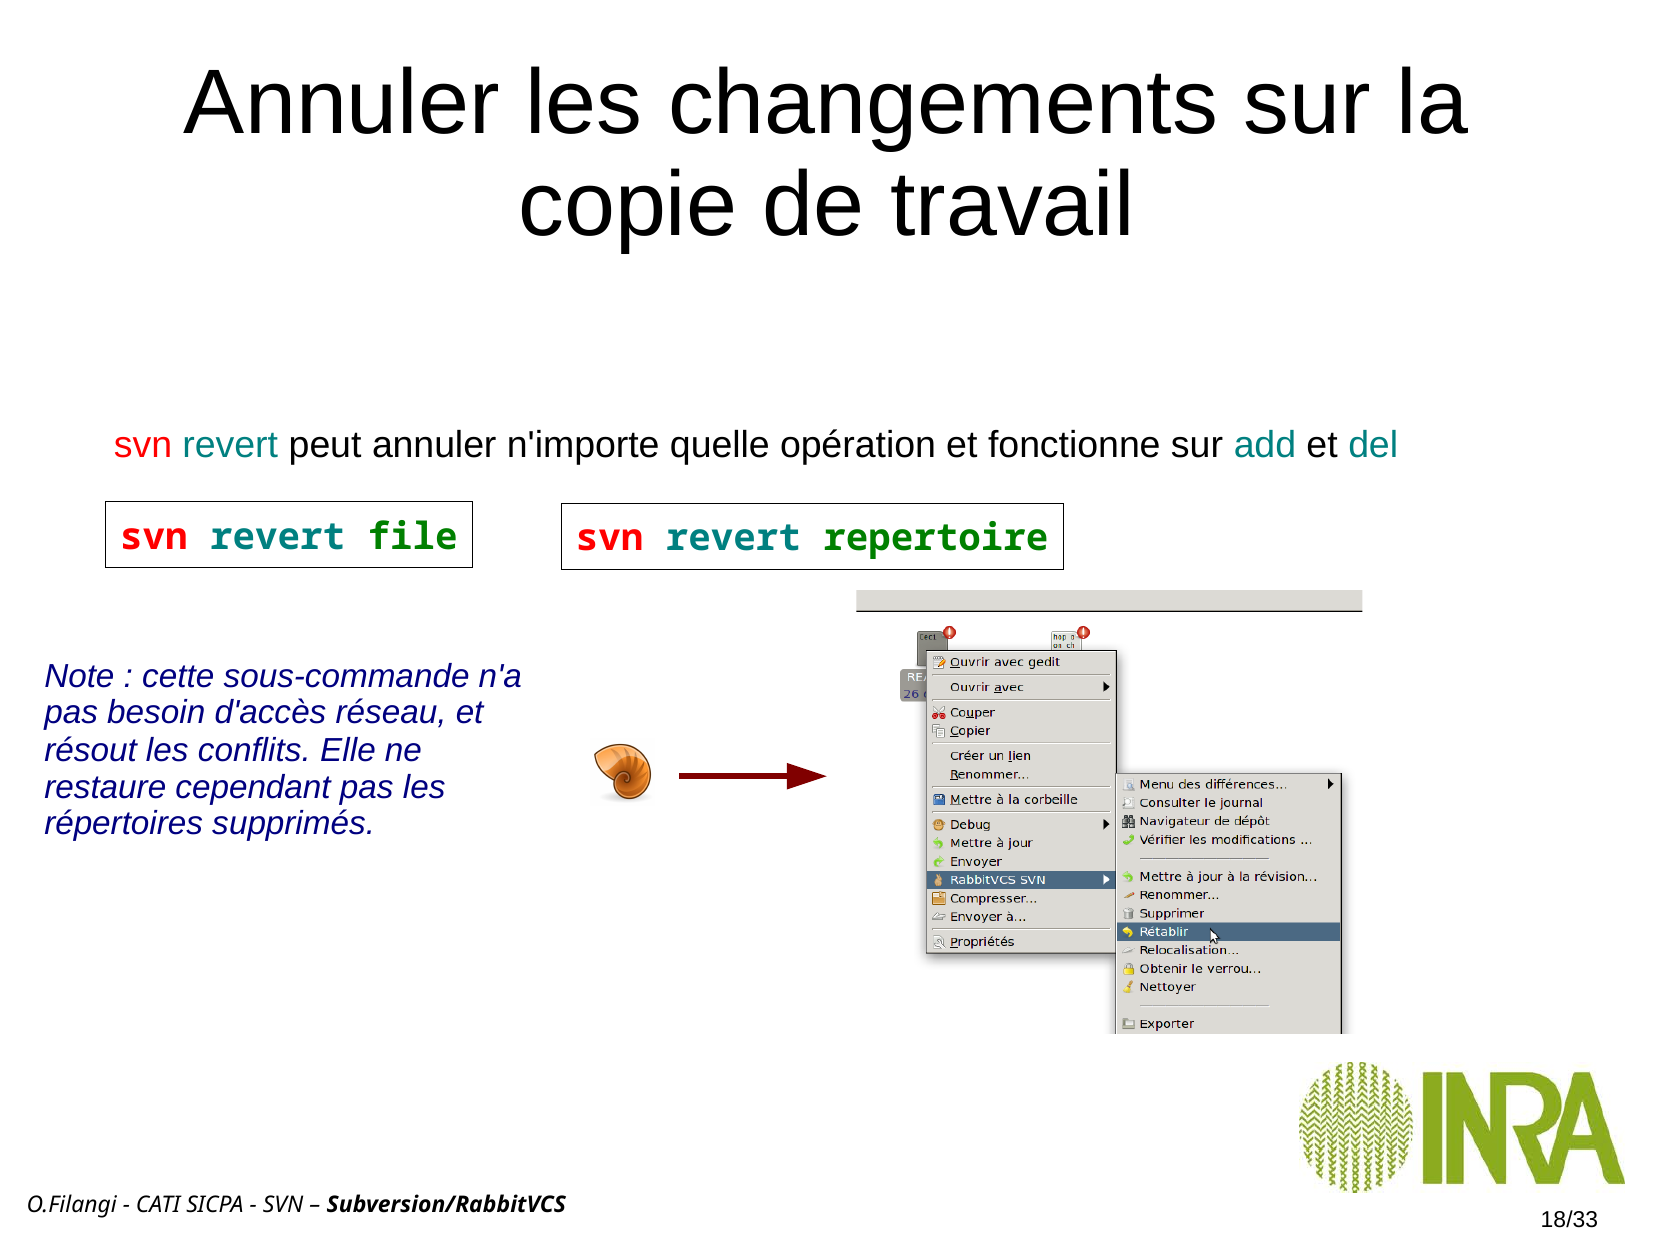

# Annuler les changements sur la copie de travail
 svn revert peut annuler n'importe quelle opération et fonctionne sur add et del
svn revert file
svn revert repertoire
Note : cette sous-commande n'a pas besoin d'accès réseau, et résout les conflits. Elle ne restaure cependant pas les répertoires supprimés.
 O.Filangi - CATI SICPA - SVN – Subversion/RabbitVCS